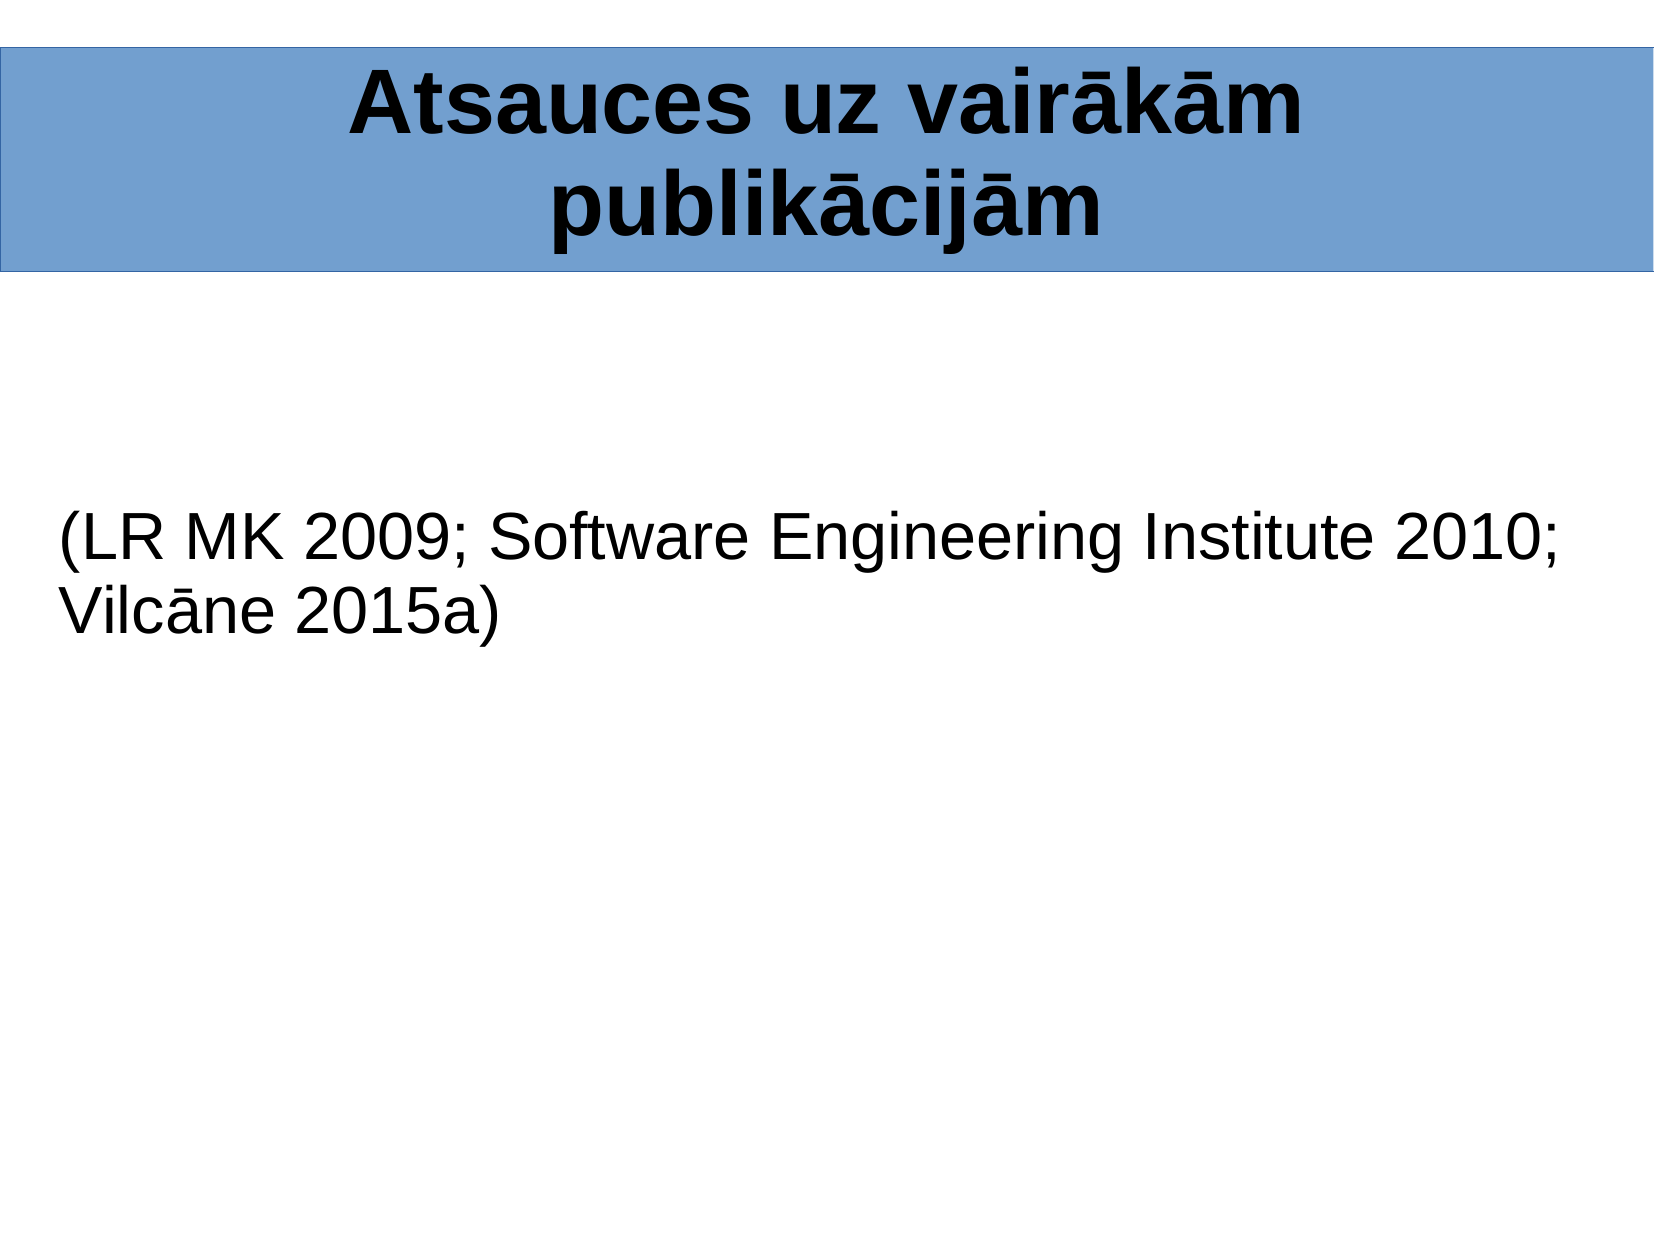

# Atsauces uz vairākām publikācijām
(LR MK 2009; Software Engineering Institute 2010; Vilcāne 2015a)